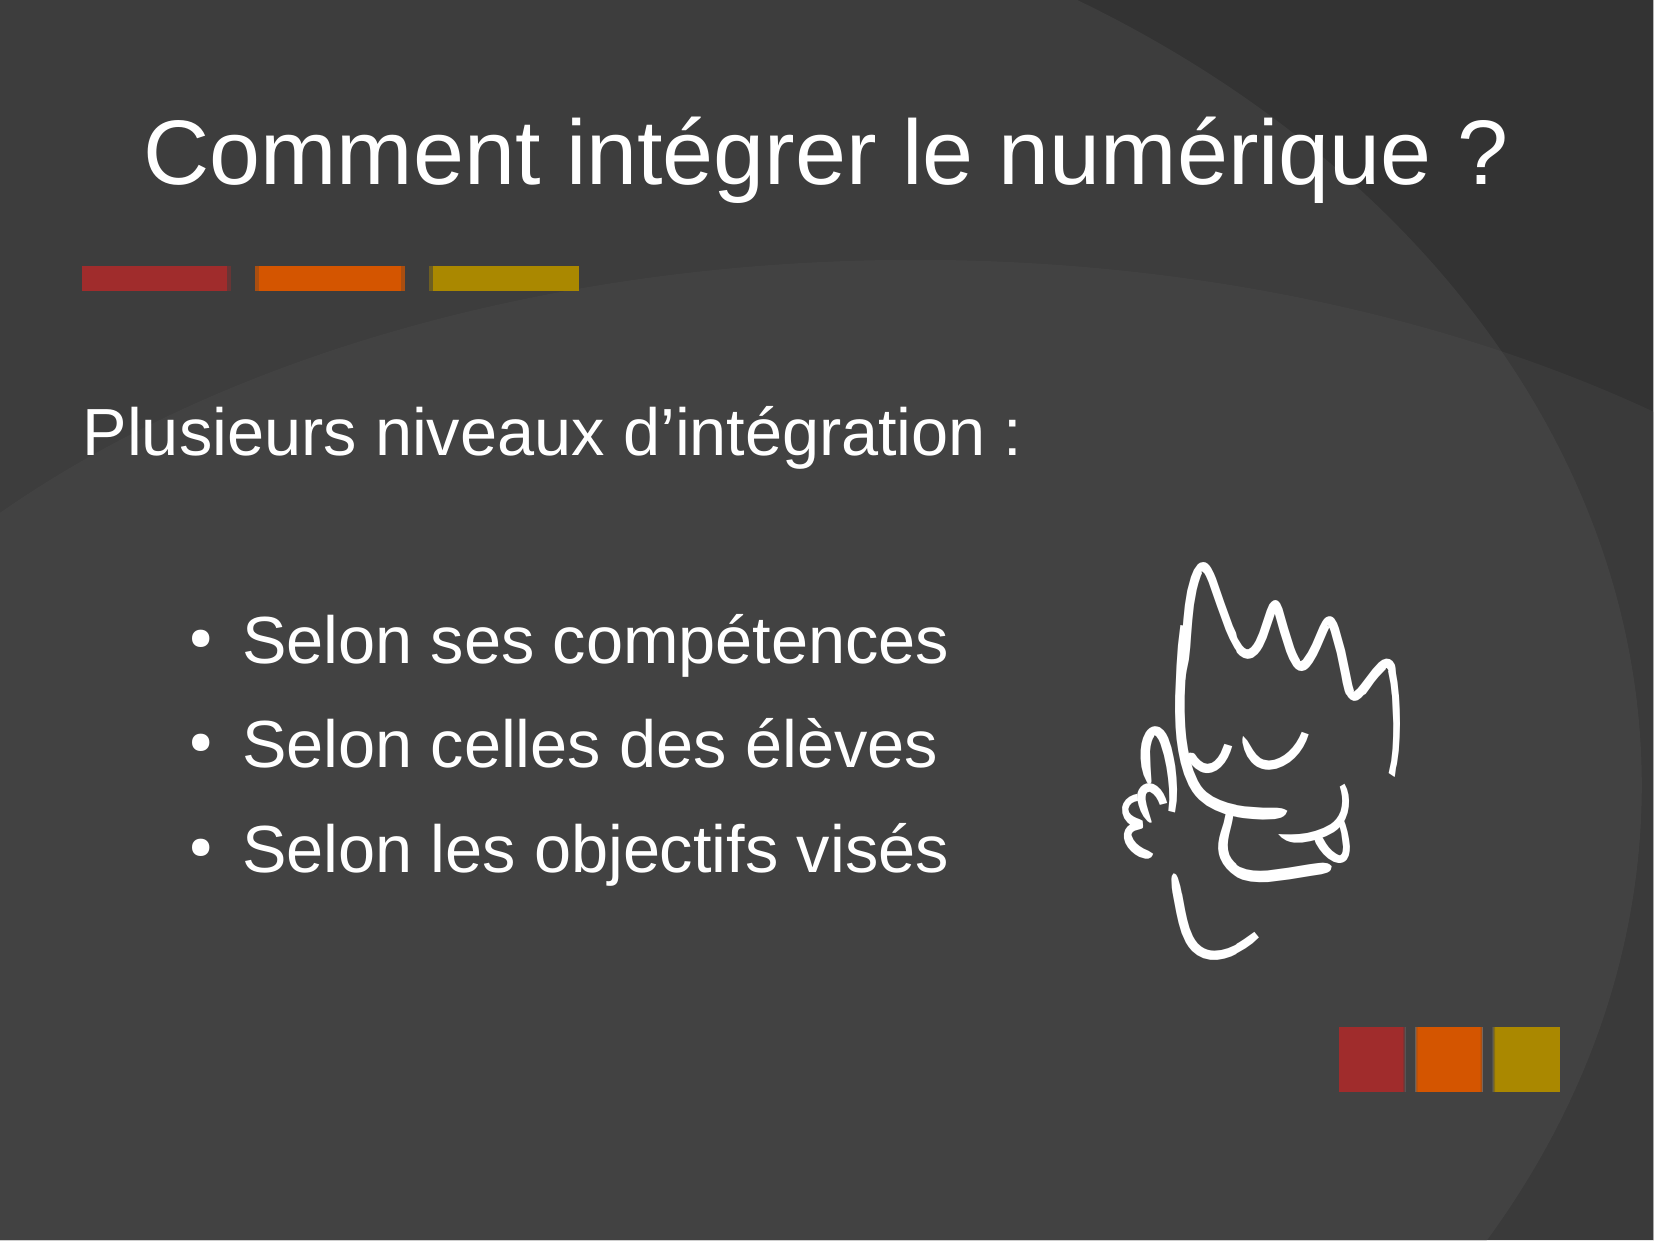

# Comment intégrer le numérique ?
Plusieurs niveaux d’intégration :
Selon ses compétences
Selon celles des élèves
Selon les objectifs visés